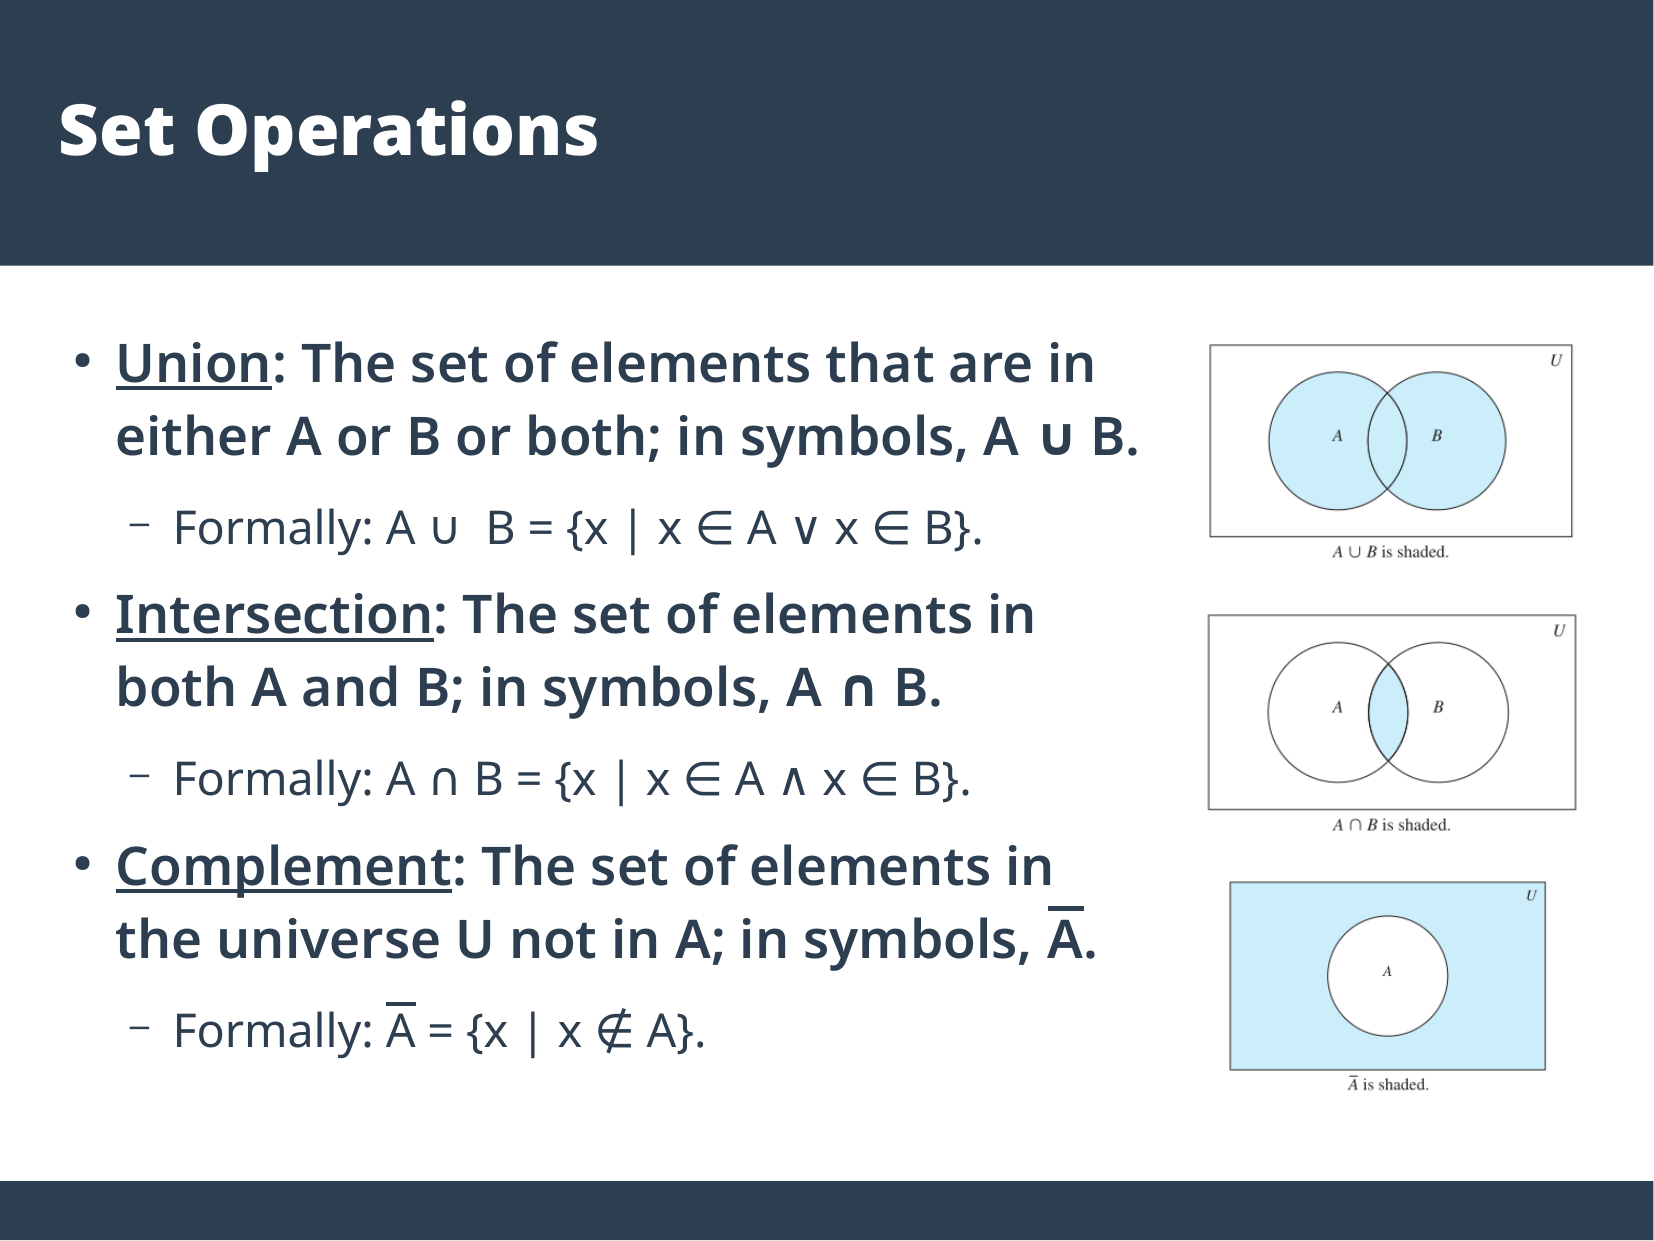

# Set Operations
Union: The set of elements that are in either A or B or both; in symbols, A ∪ B.
Formally: A ∪ B = {x | x ∈ A ∨ x ∈ B}.
Intersection: The set of elements in both A and B; in symbols, A ∩ B.
Formally: A ∩ B = {x | x ∈ A ∧ x ∈ B}.
Complement: The set of elements in the universe U not in A; in symbols, A.
Formally: A = {x | x ∉ A}.